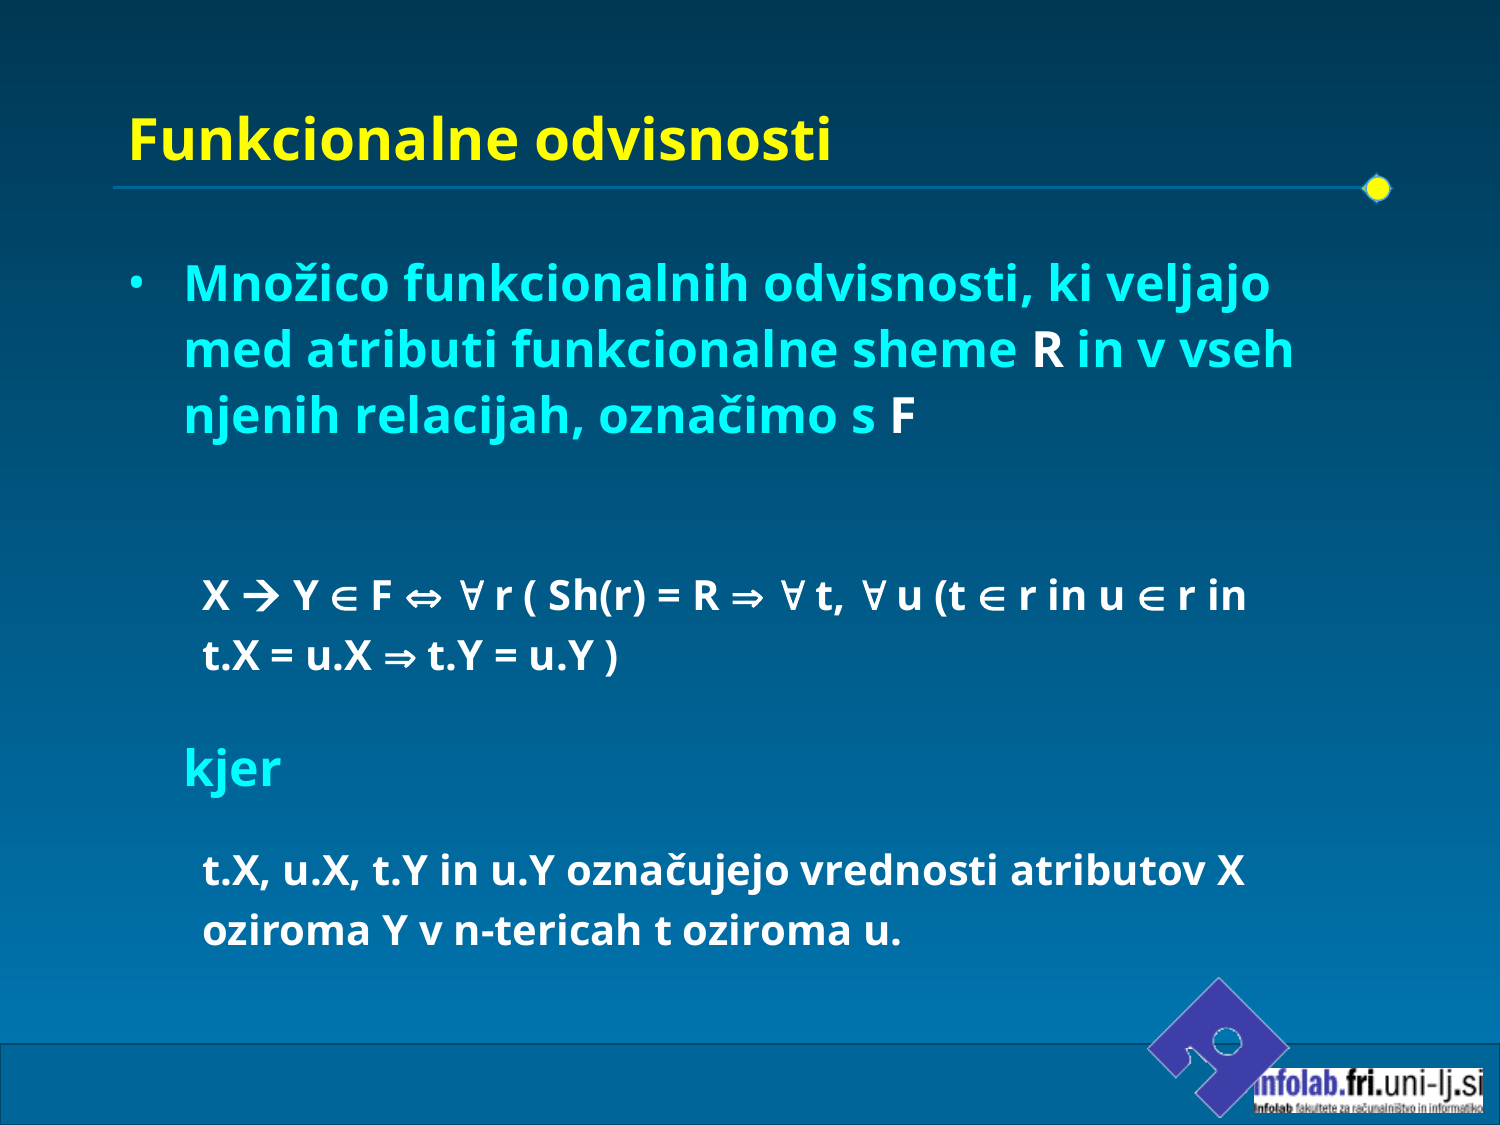

# Funkcionalne odvisnosti
Množico funkcionalnih odvisnosti, ki veljajo med atributi funkcionalne sheme R in v vseh njenih relacijah, označimo s F
X  Y  F   r ( Sh(r) = R   t,  u (t  r in u  r in
t.X = u.X  t.Y = u.Y )
	kjer
t.X, u.X, t.Y in u.Y označujejo vrednosti atributov X
oziroma Y v n-tericah t oziroma u.